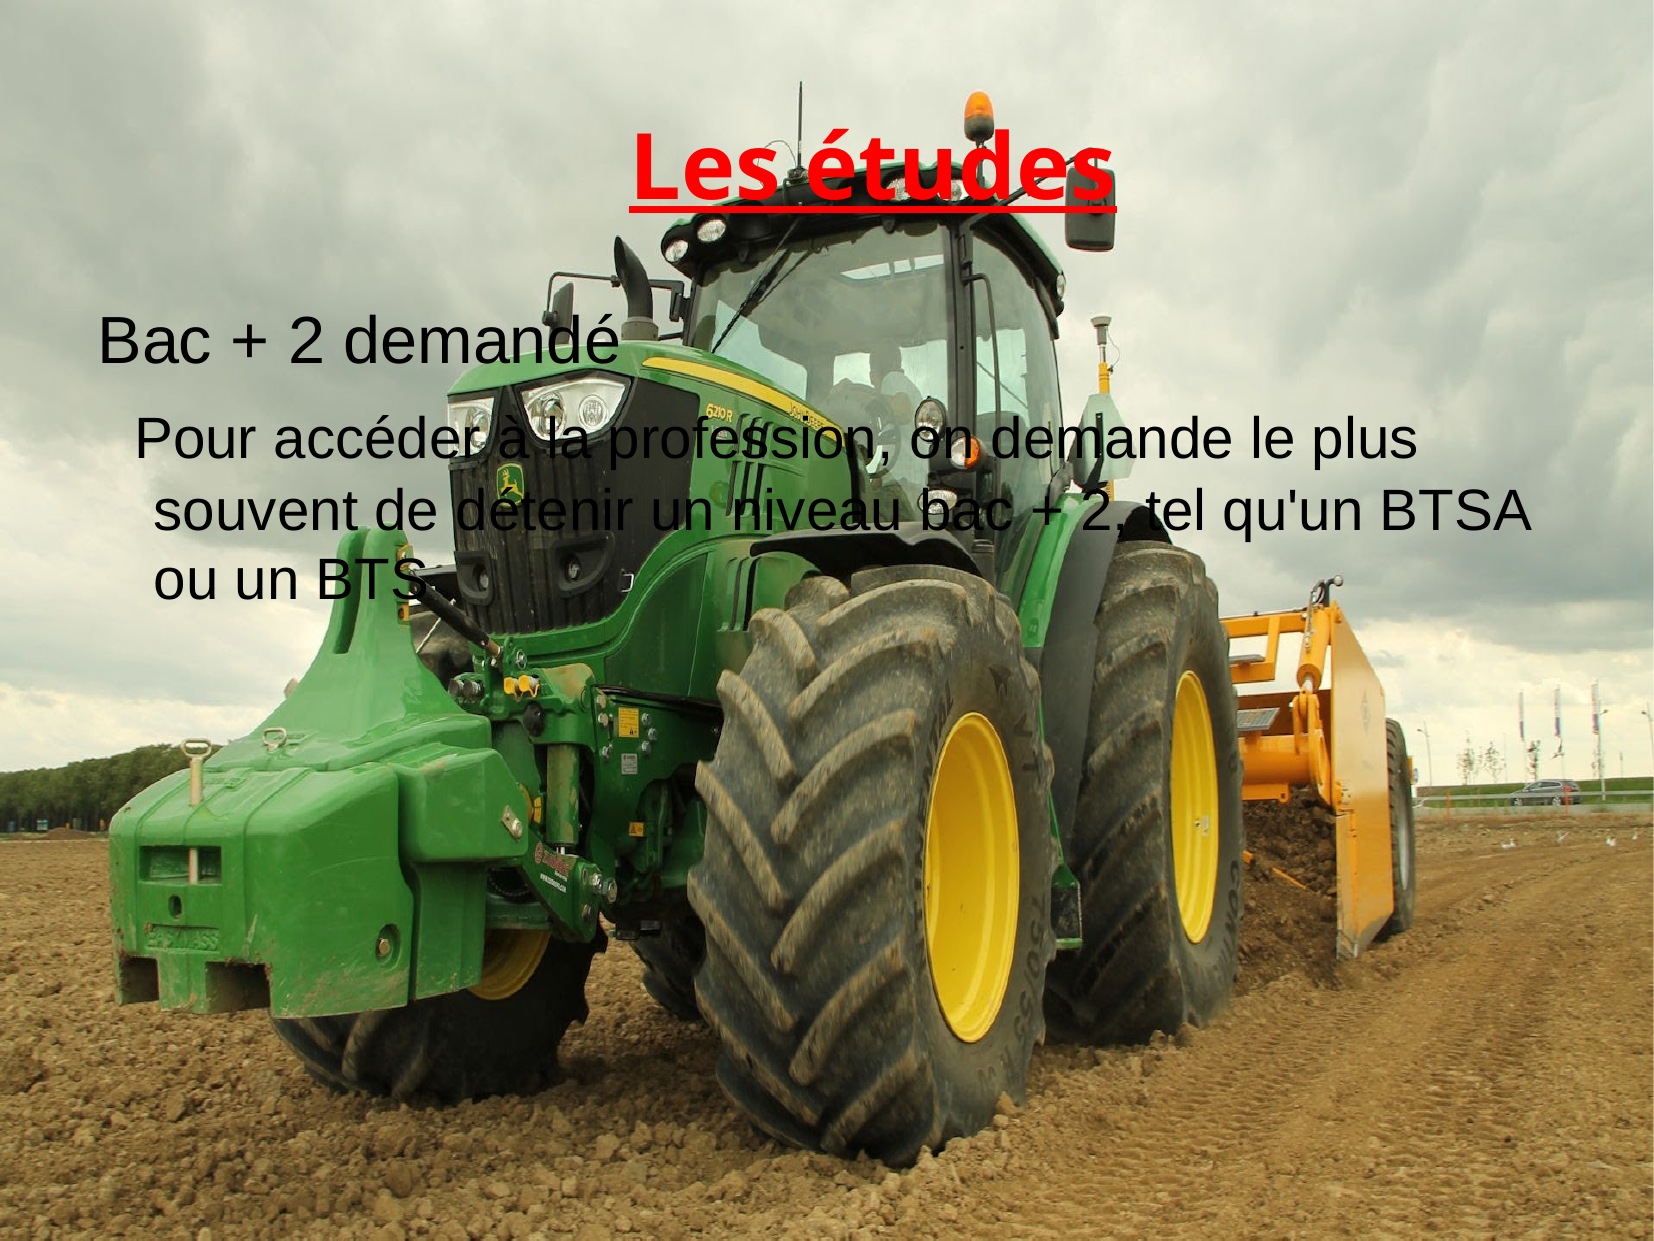

# Les études
Bac + 2 demandé
 Pour accéder à la profession, on demande le plus souvent de détenir un niveau bac + 2, tel qu'un BTSA ou un BTS